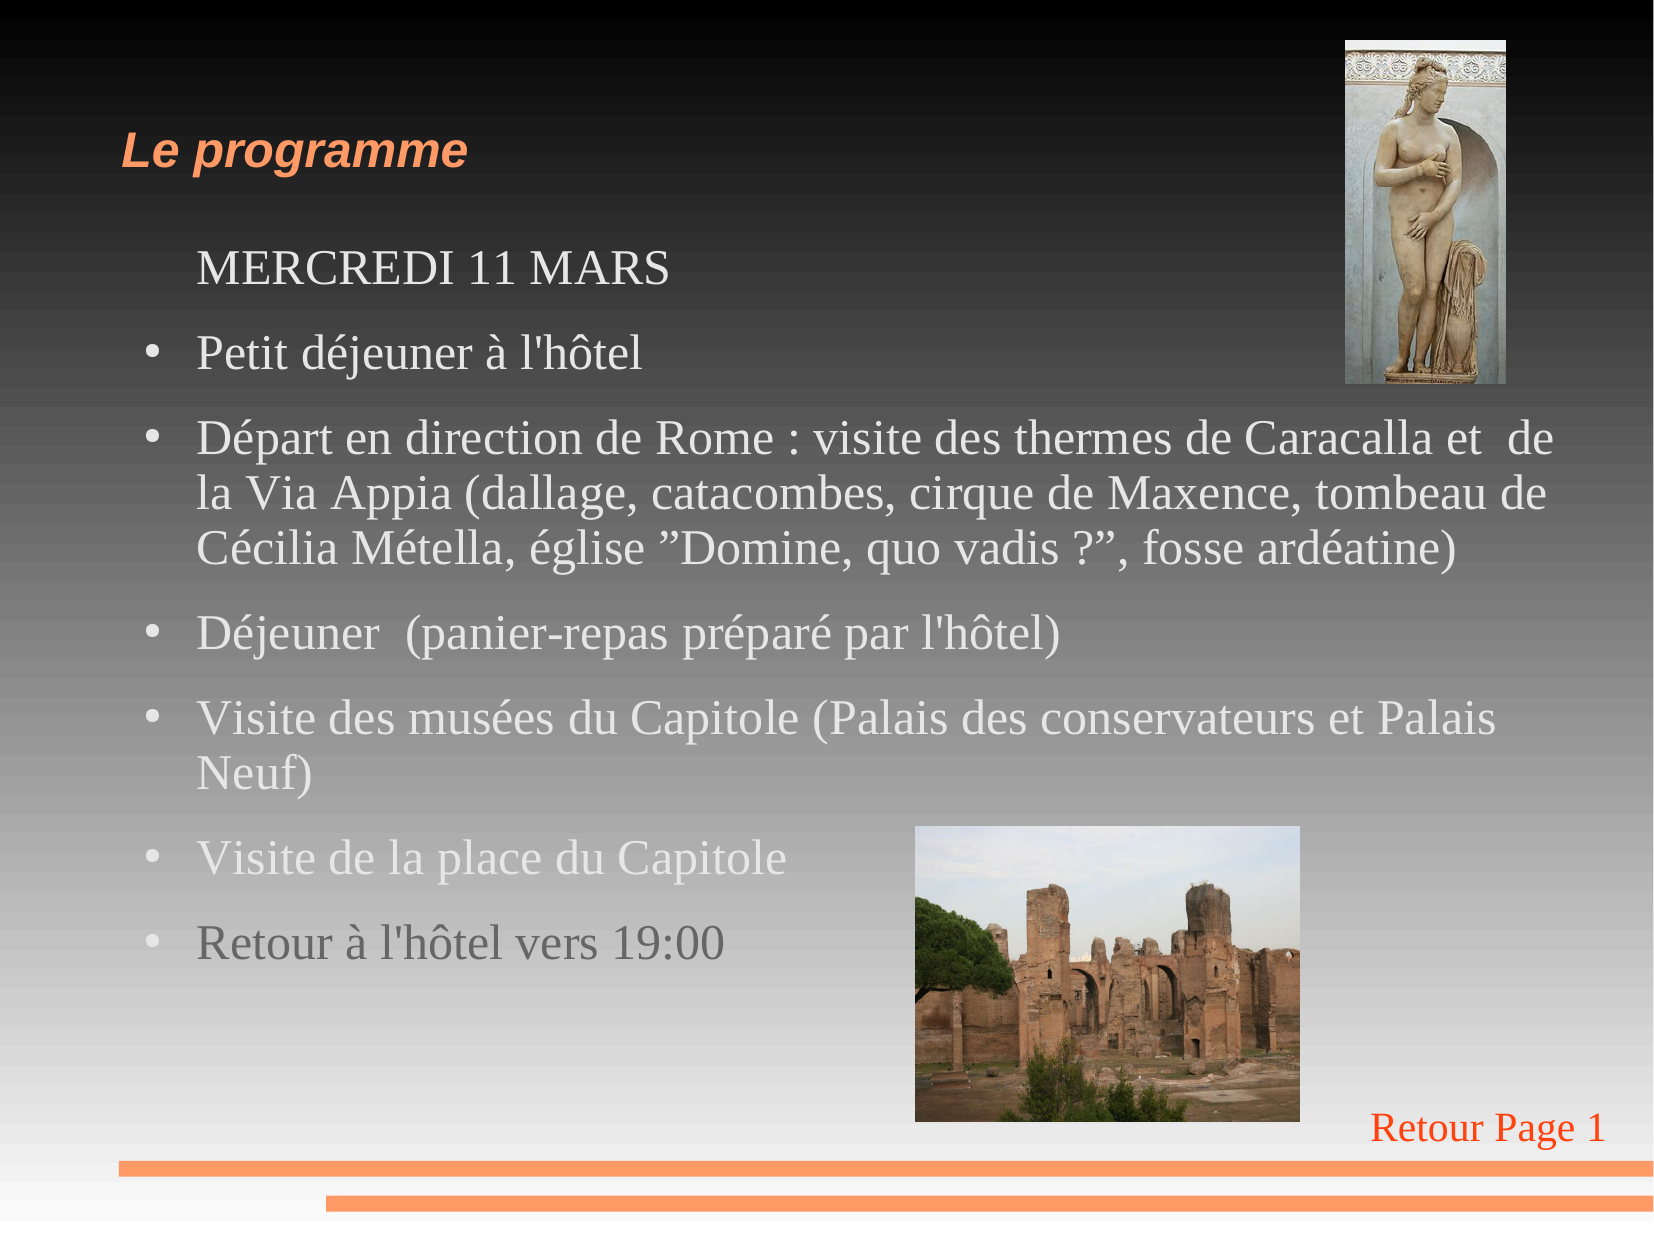

# Le programme
MERCREDI 11 MARS
Petit déjeuner à l'hôtel
Départ en direction de Rome : visite des thermes de Caracalla et de la Via Appia (dallage, catacombes, cirque de Maxence, tombeau de Cécilia Métella, église ”Domine, quo vadis ?”, fosse ardéatine)
Déjeuner (panier-repas préparé par l'hôtel)
Visite des musées du Capitole (Palais des conservateurs et Palais Neuf)
Visite de la place du Capitole
Retour à l'hôtel vers 19:00
Retour Page 1